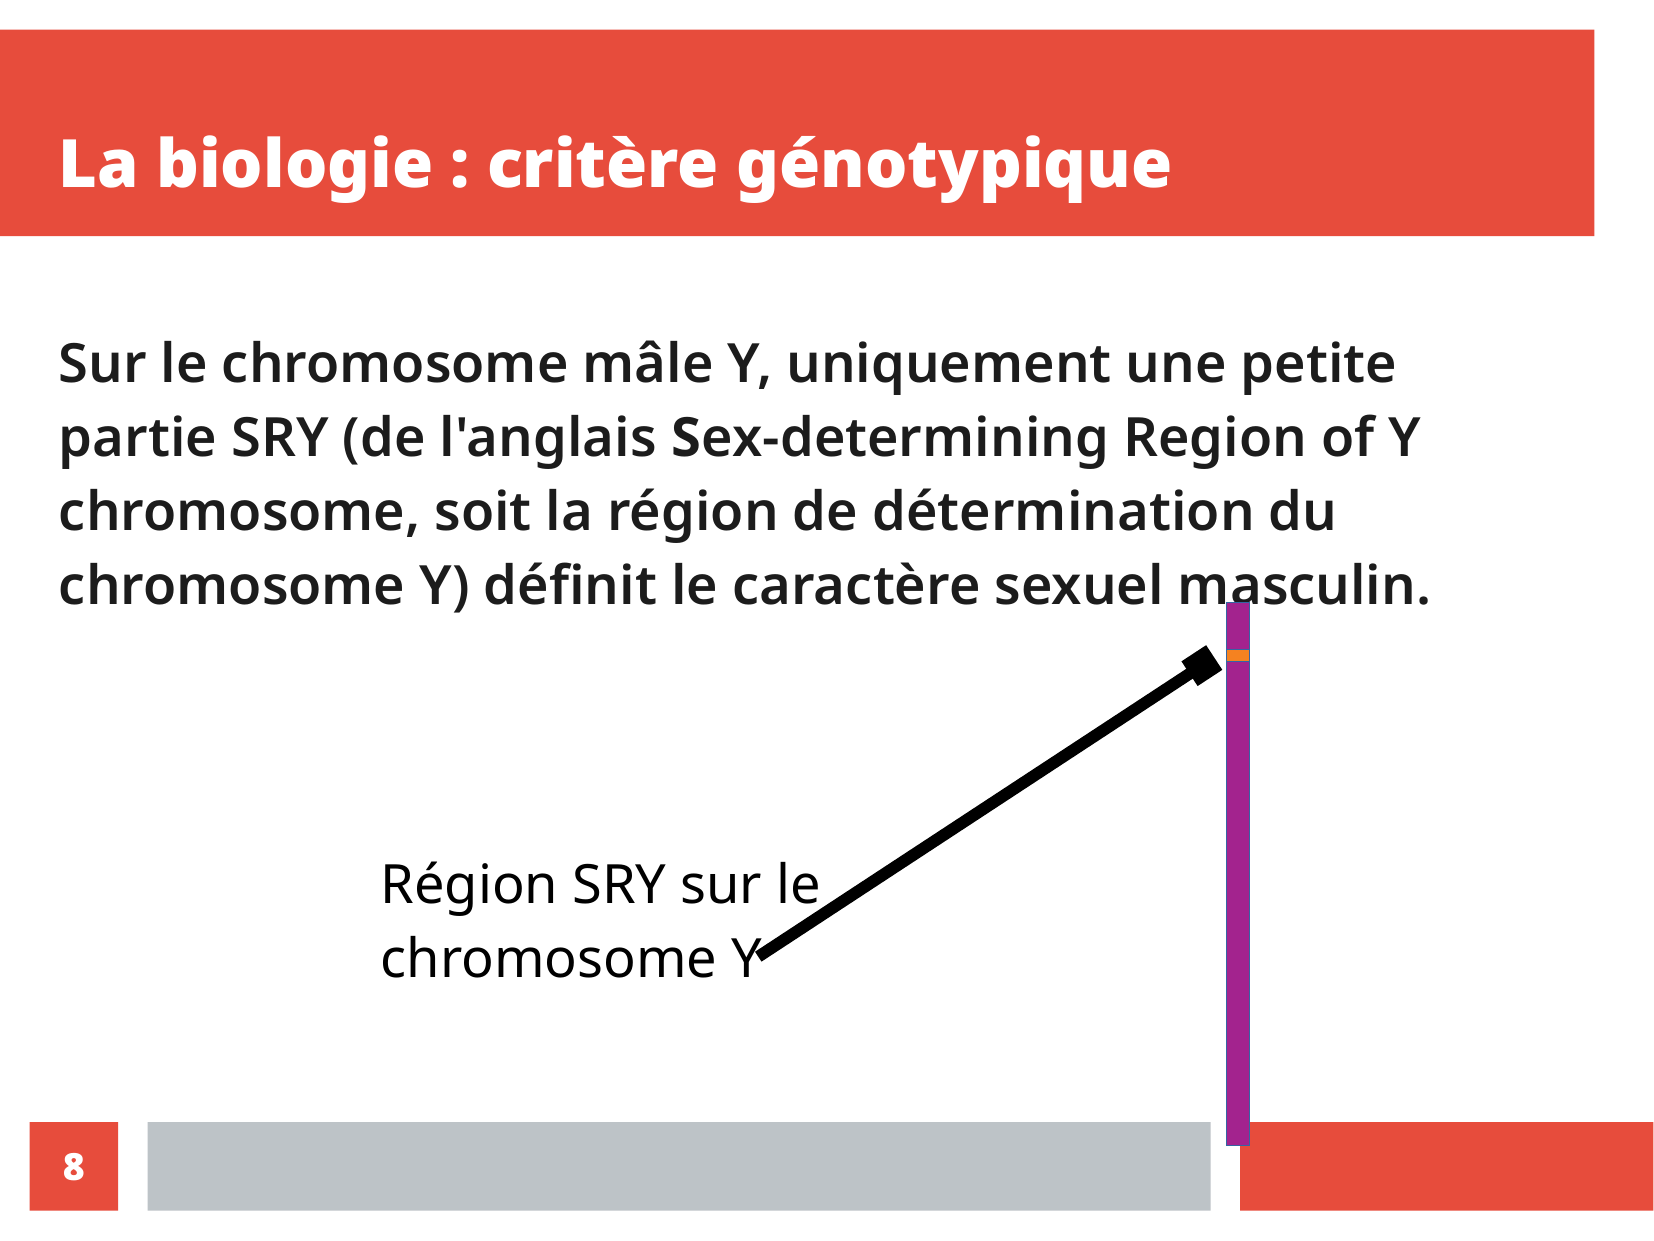

# La biologie : critère génotypique
Sur le chromosome mâle Y, uniquement une petite partie SRY (de l'anglais Sex-determining Region of Y chromosome, soit la région de détermination du chromosome Y) définit le caractère sexuel masculin.
Région SRY sur le chromosome Y
8